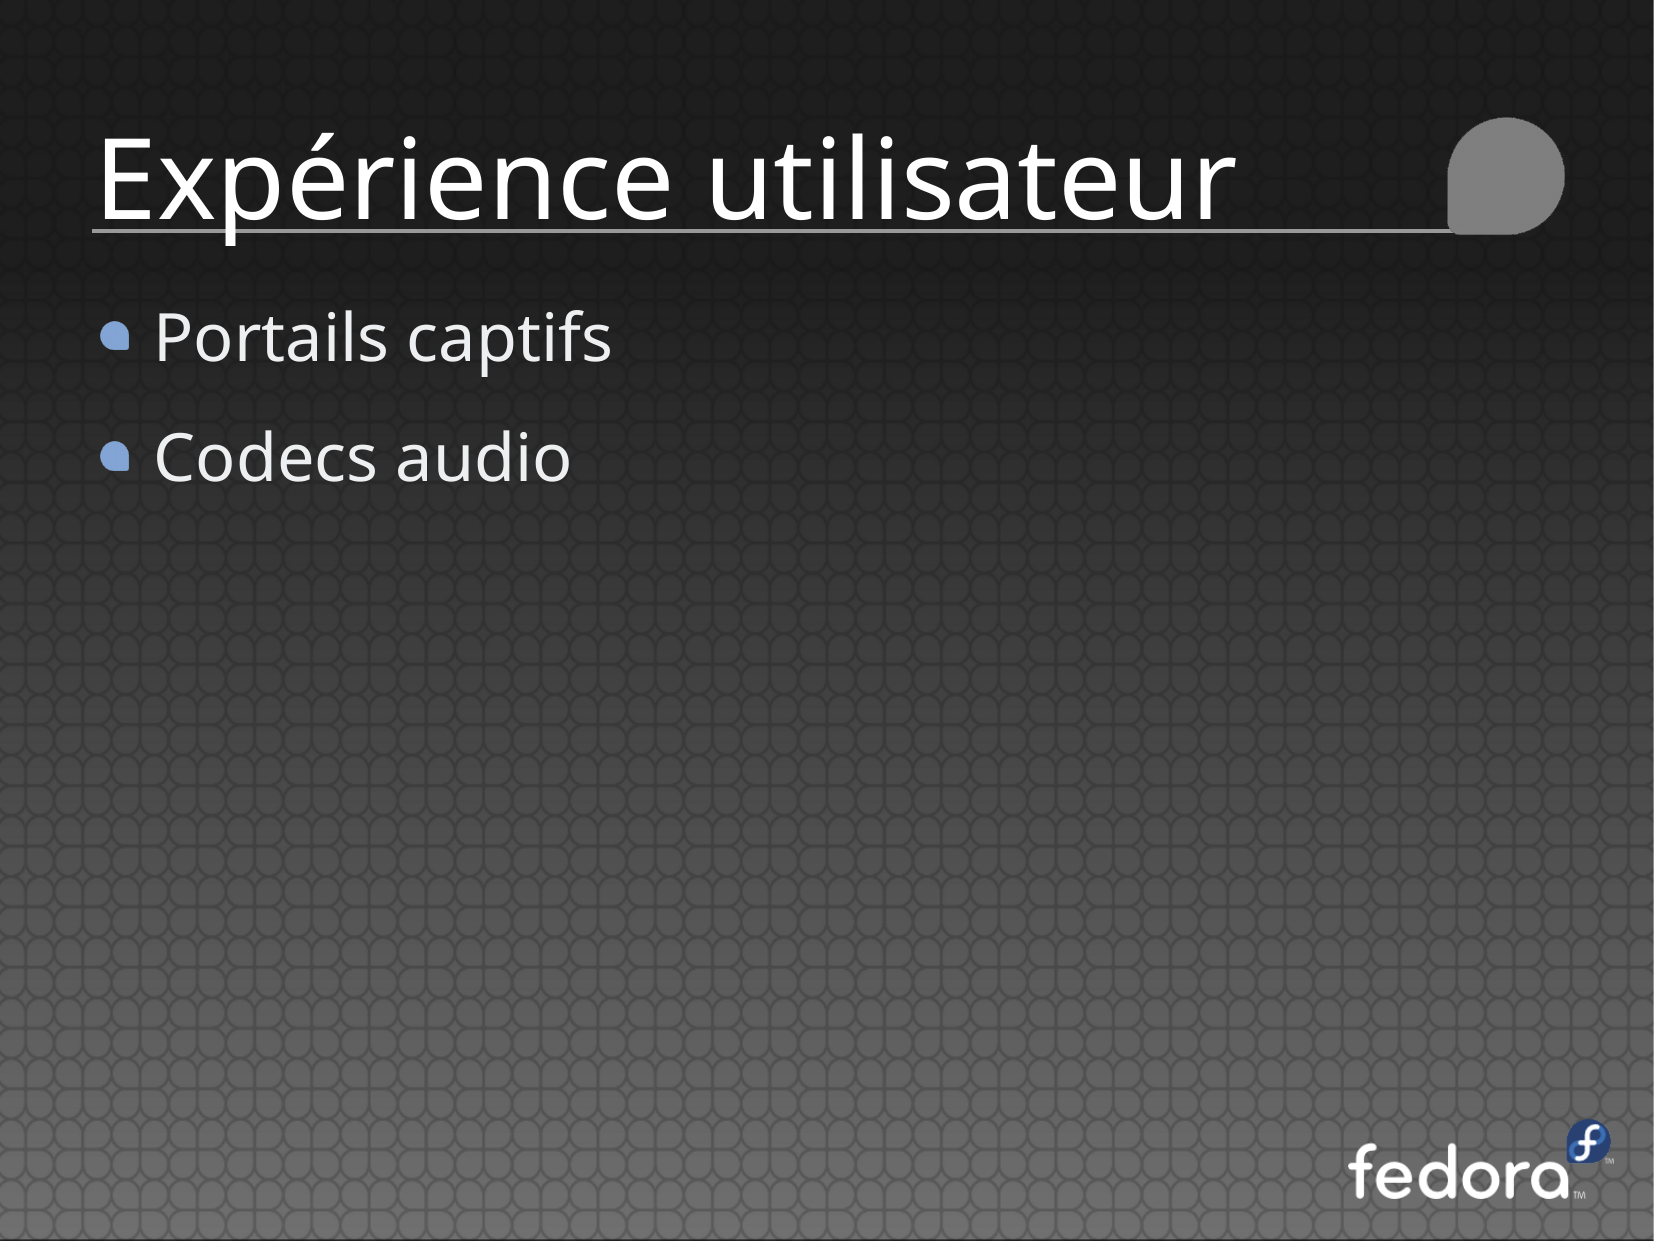

Expérience utilisateur
# Portails captifs
Codecs audio